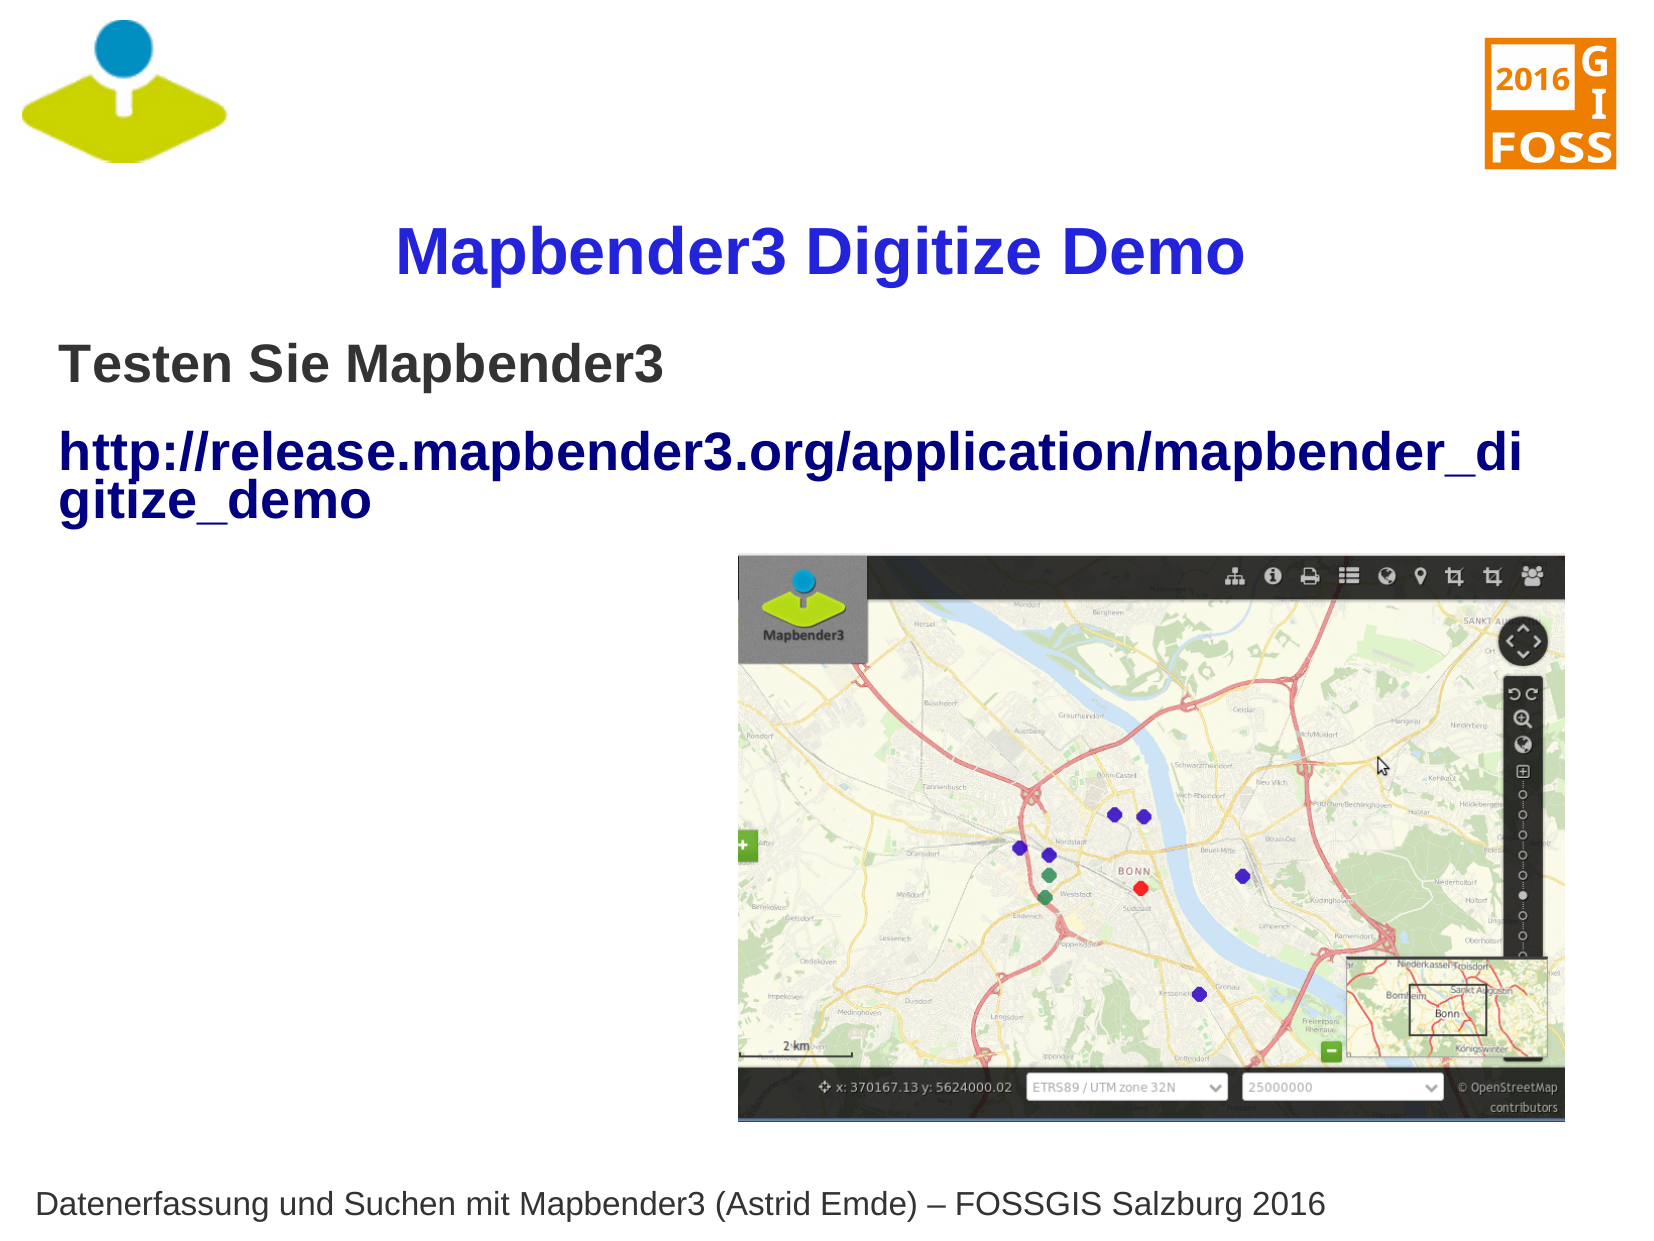

Mapbender3 Digitize Demo
# Testen Sie Mapbender3
http://release.mapbender3.org/application/mapbender_digitize_demo